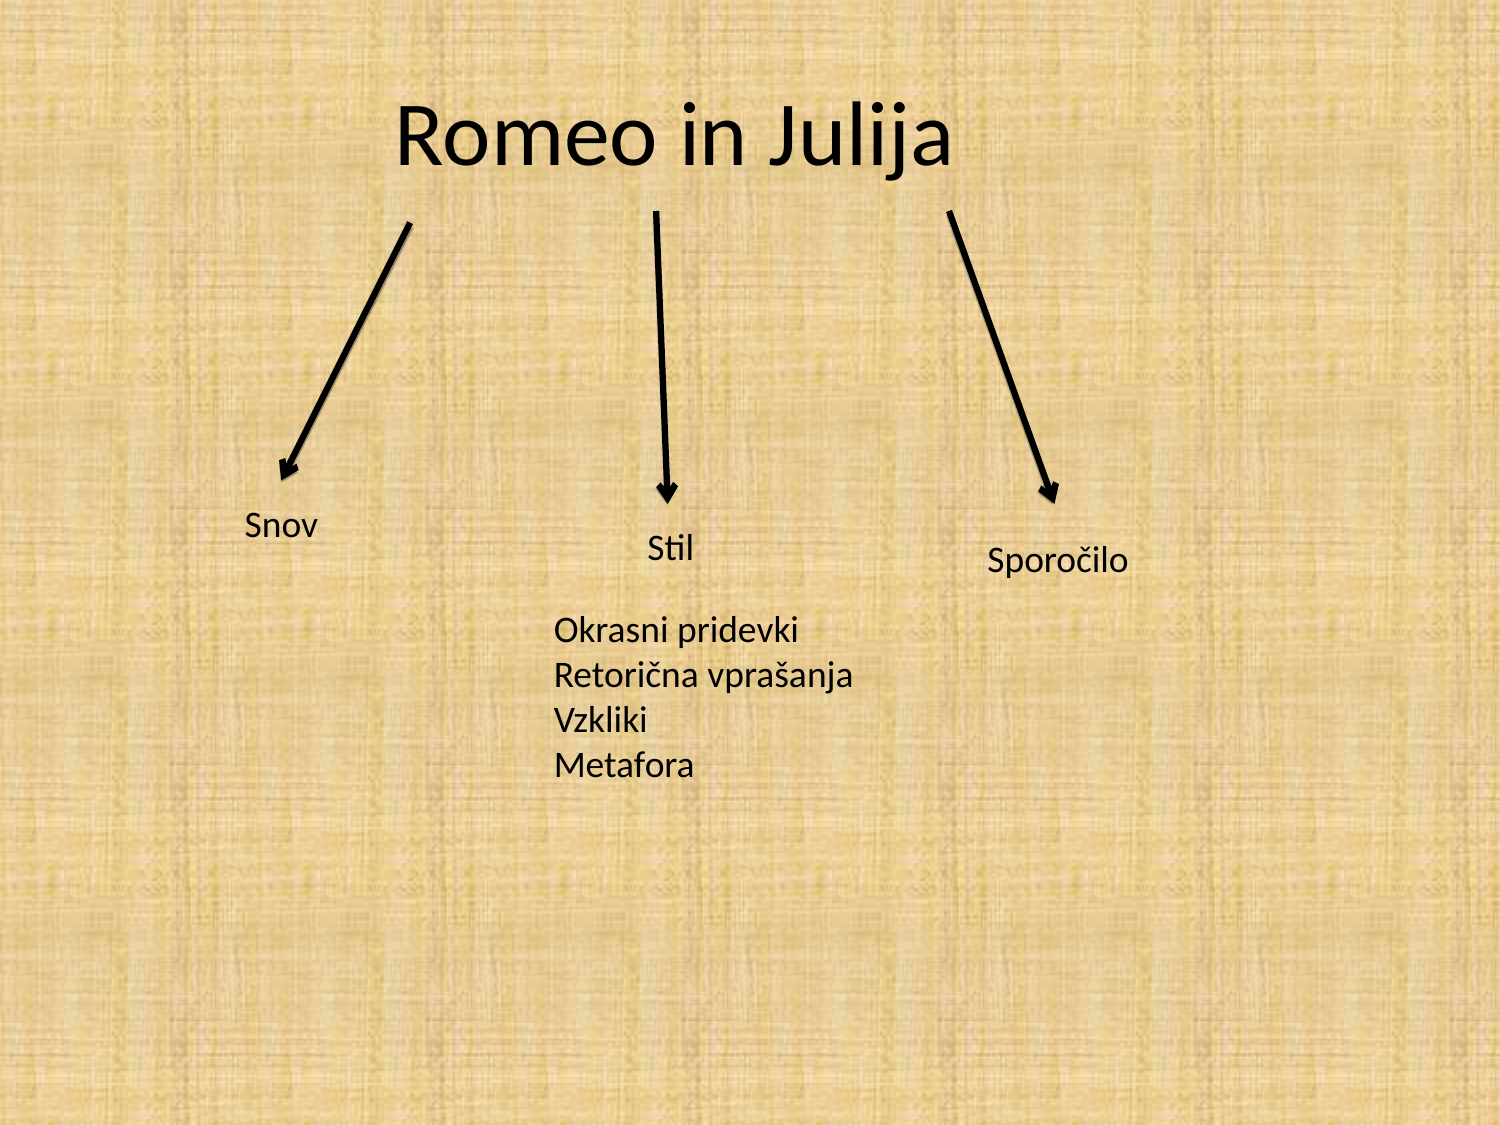

# Romeo in Julija
 Snov
Stil
Sporočilo
Okrasni pridevki
Retorična vprašanja
Vzkliki
Metafora